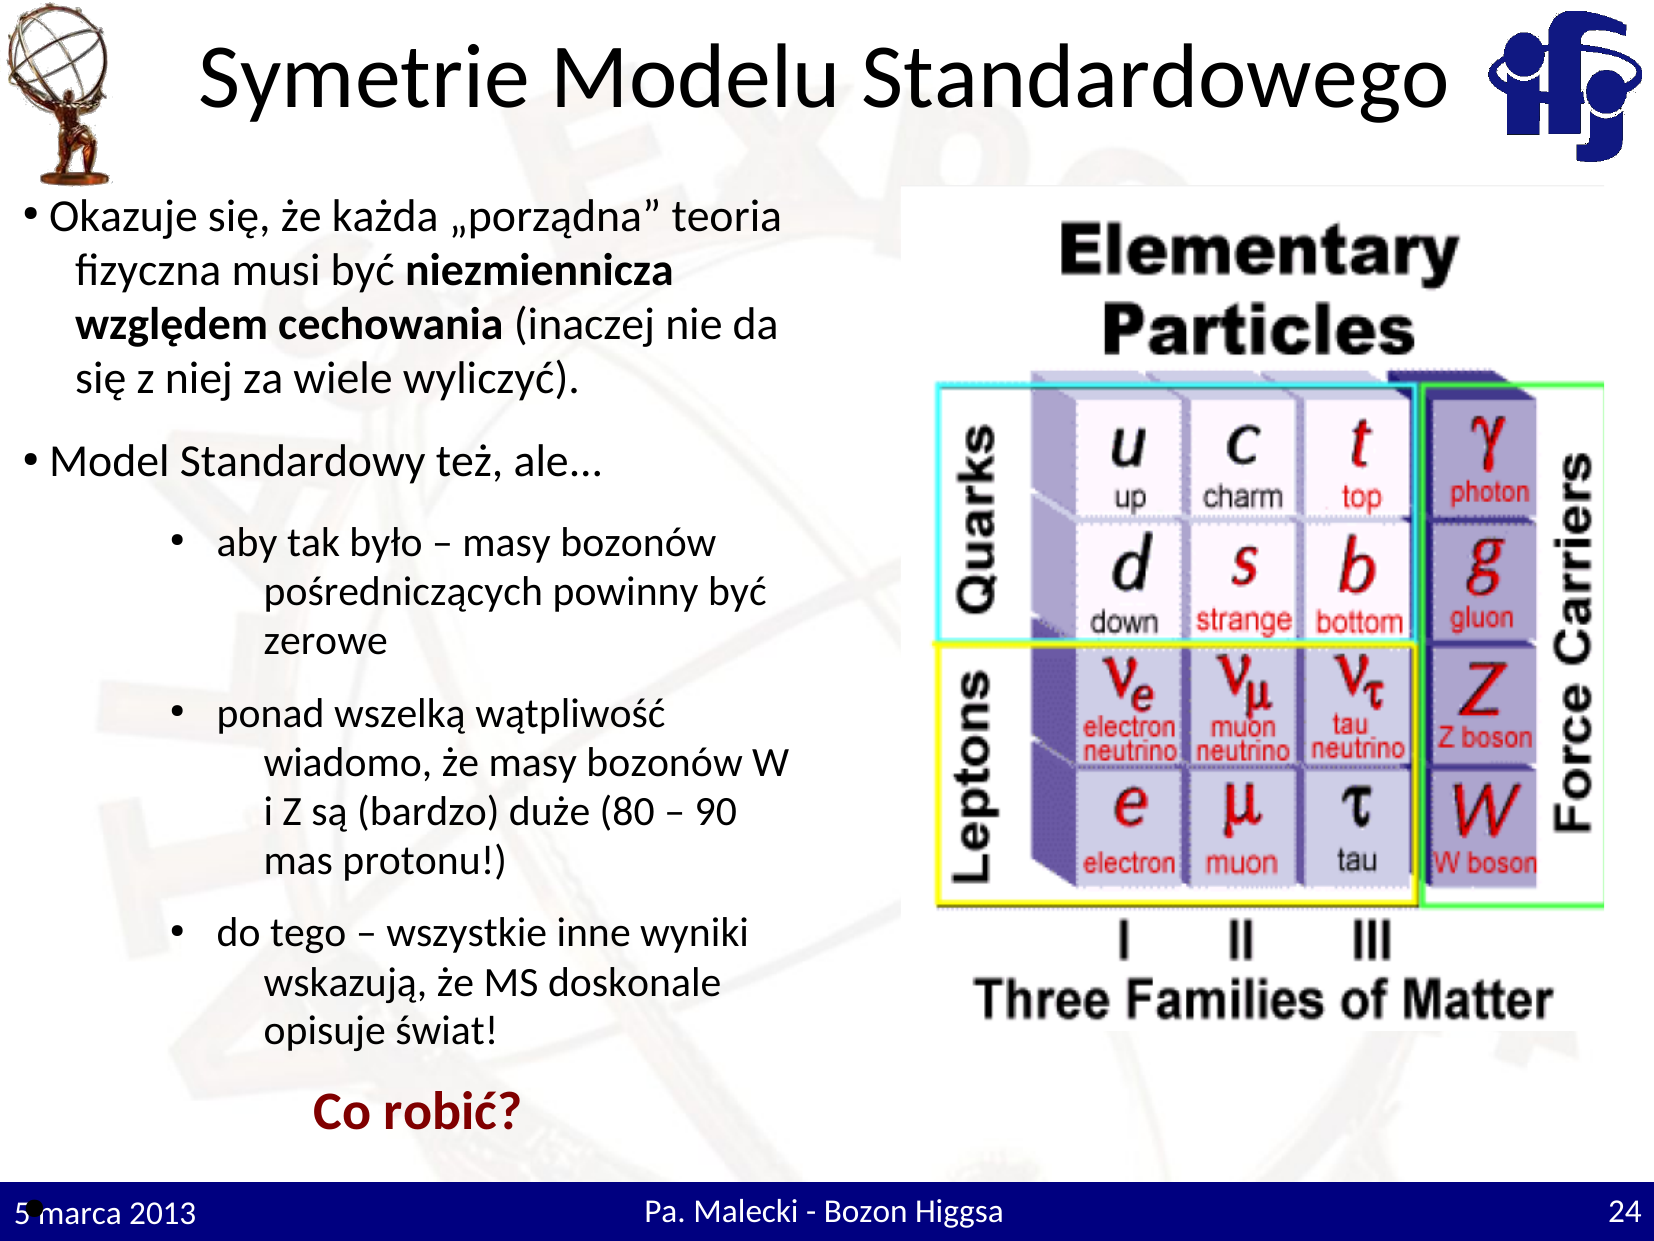

# Symetrie Modelu Standardowego
 Okazuje się, że każda „porządna” teoria fizyczna musi być niezmiennicza względem cechowania (inaczej nie da się z niej za wiele wyliczyć).
 Model Standardowy też, ale...
aby tak było – masy bozonów pośredniczących powinny być zerowe
ponad wszelką wątpliwość wiadomo, że masy bozonów W i Z są (bardzo) duże (80 – 90 mas protonu!)
do tego – wszystkie inne wyniki wskazują, że MS doskonale opisuje świat!
Co robić?
Pa. Malecki - Bozon Higgsa
24
5 marca 2013